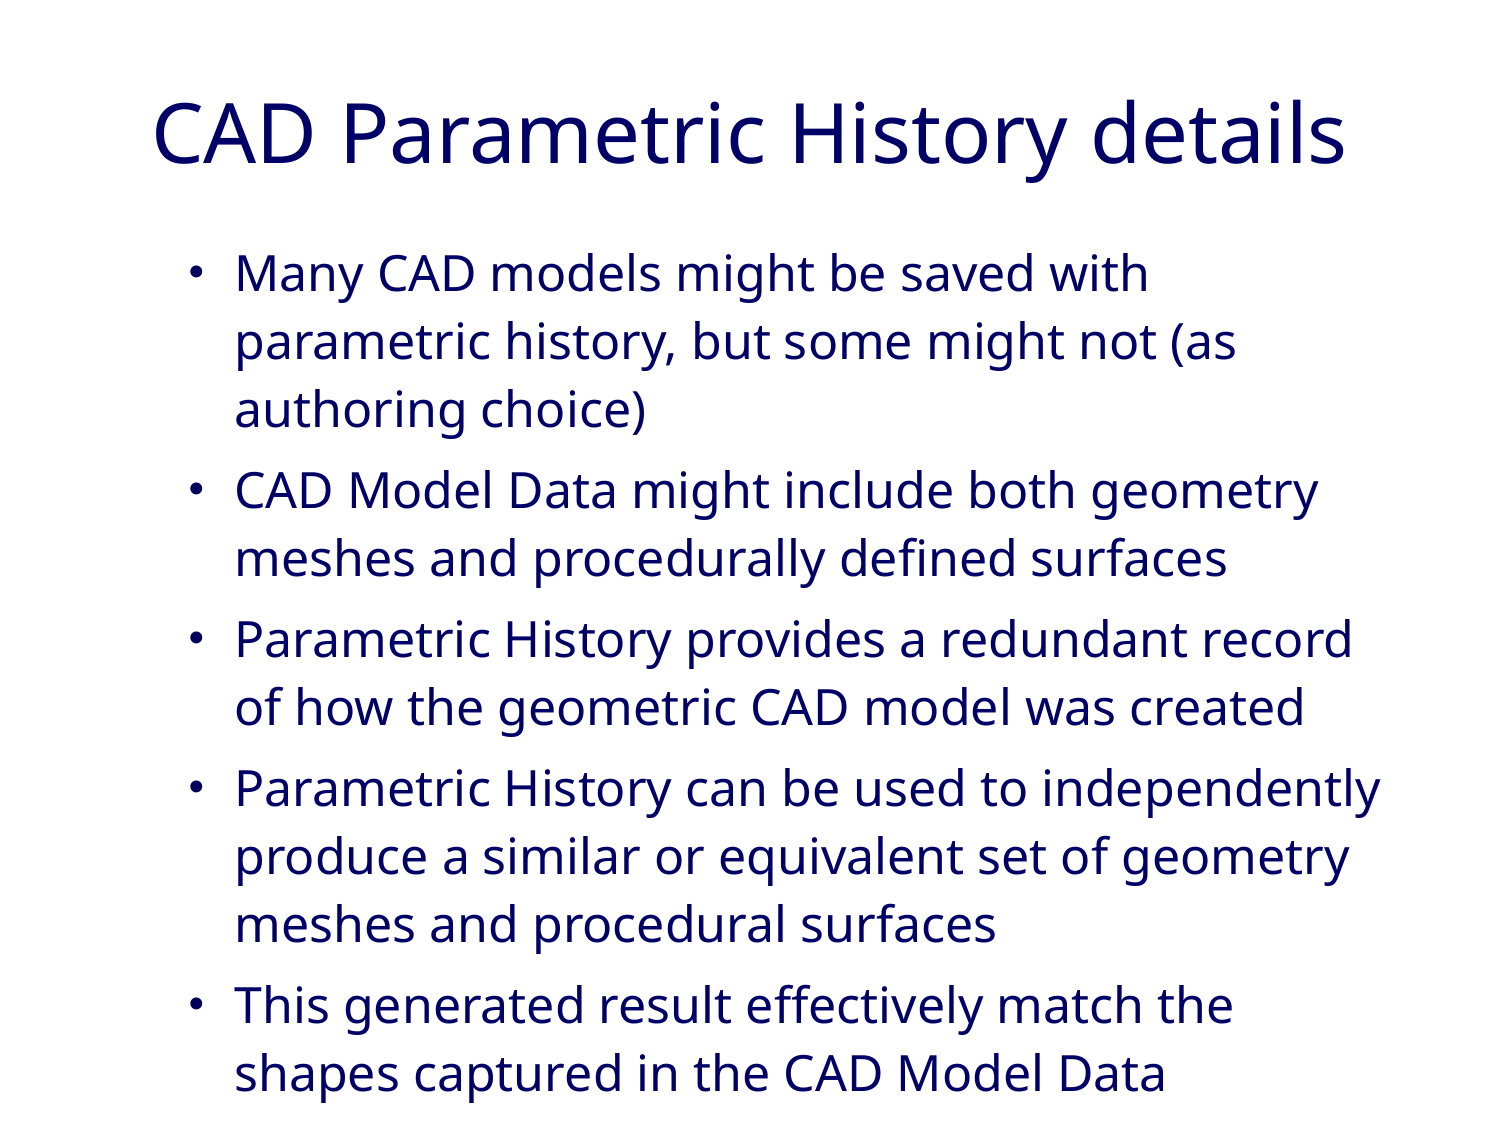

# CAD Parametric History details
Many CAD models might be saved with parametric history, but some might not (as authoring choice)
CAD Model Data might include both geometry meshes and procedurally defined surfaces
Parametric History provides a redundant record of how the geometric CAD model was created
Parametric History can be used to independently produce a similar or equivalent set of geometry meshes and procedural surfaces
This generated result effectively match the shapes captured in the CAD Model Data
This is a more efficient approach than trying to translate every different CAD format into X3D